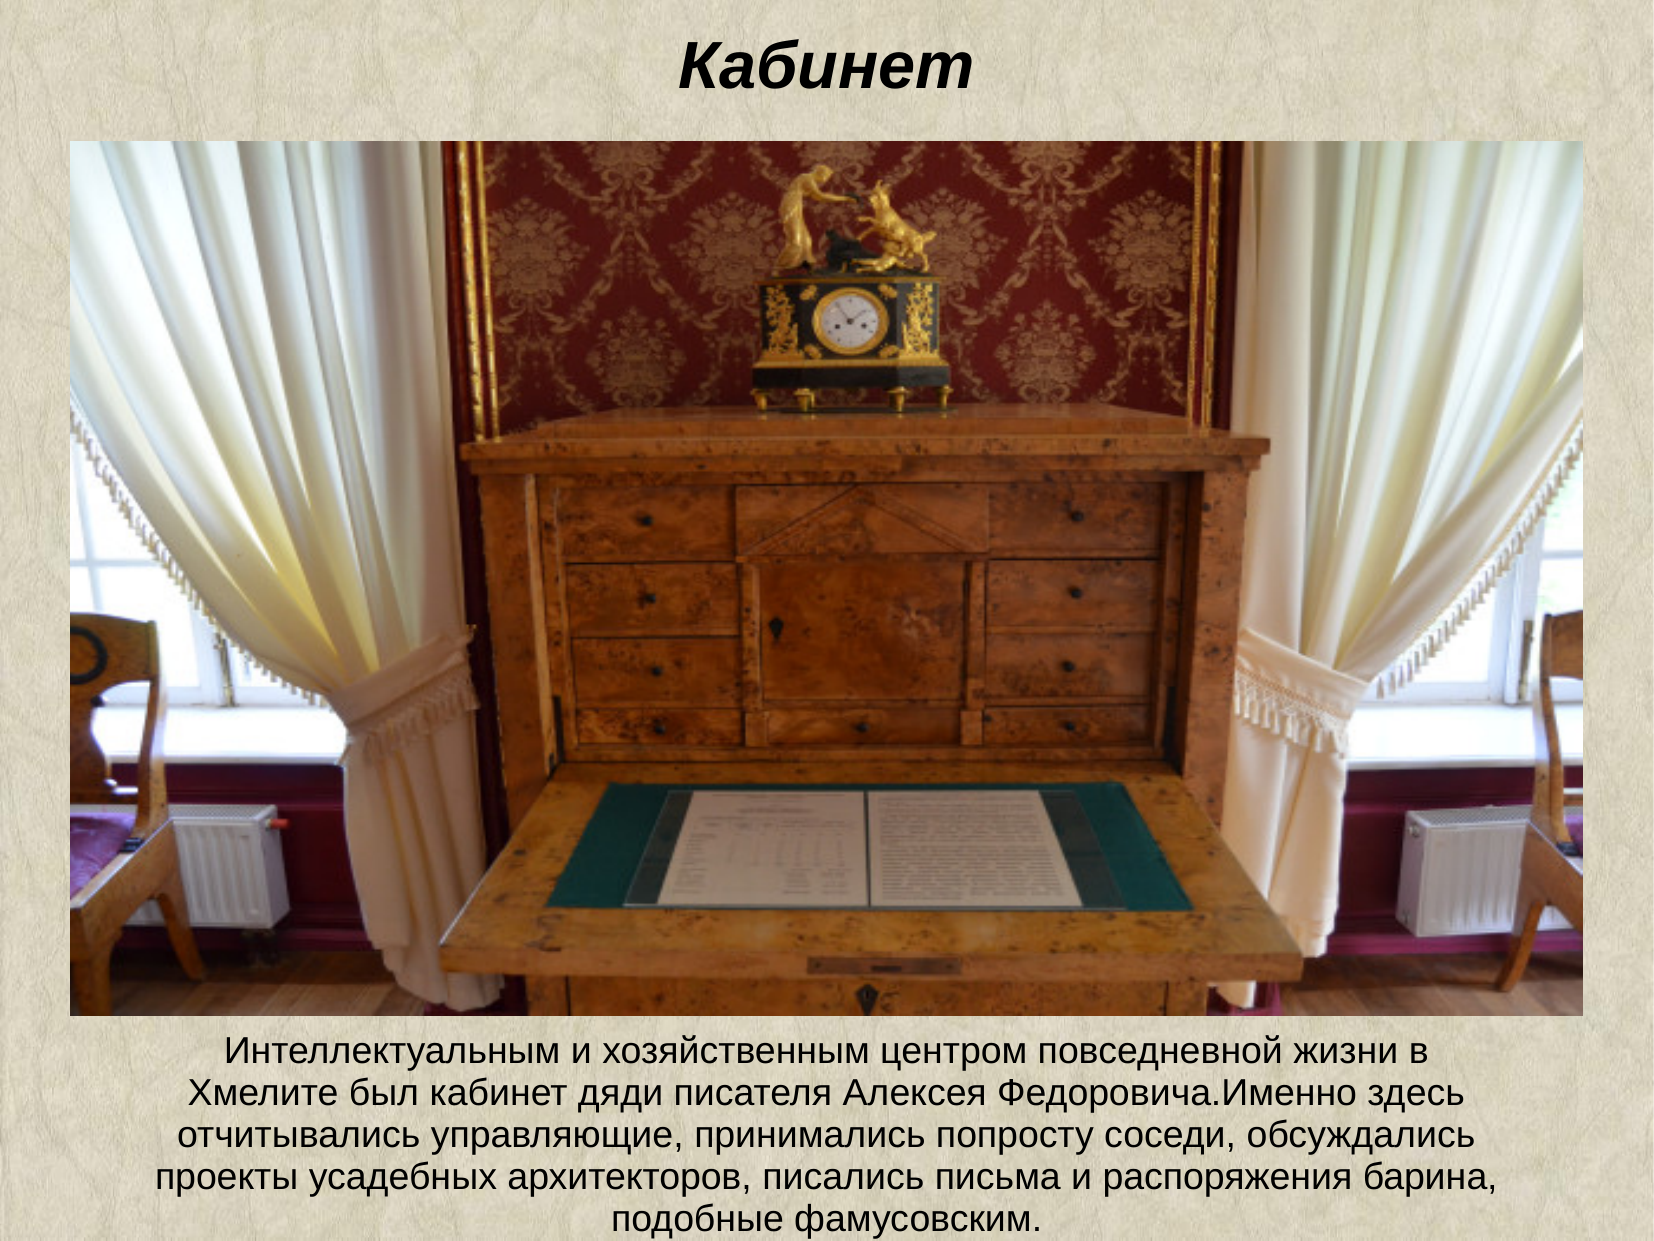

# Кабинет
Интеллектуальным и хозяйственным центром повседневной жизни в Хмелите был кабинет дяди писателя Алексея Федоровича.Именно здесь отчитывались управляющие, принимались попросту соседи, обсуждались проекты усадебных архитекторов, писались письма и распоряжения барина, подобные фамусовским.